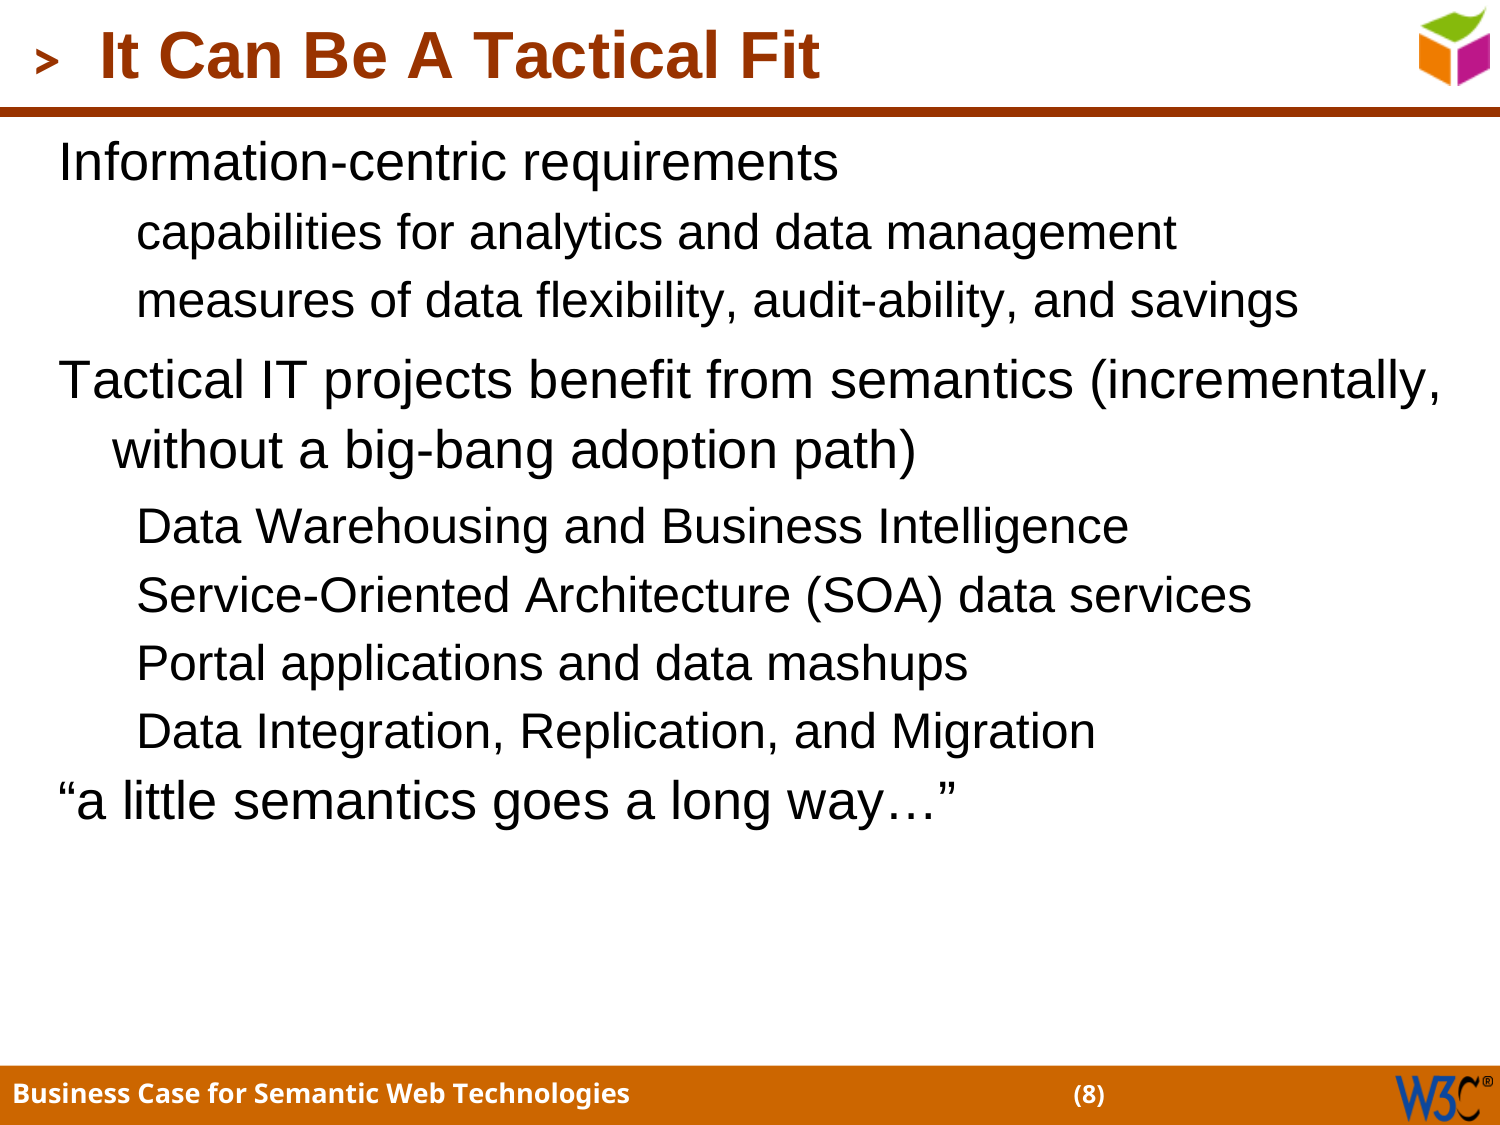

# It Can Be A Tactical Fit
Information-centric requirements
capabilities for analytics and data management
measures of data flexibility, audit-ability, and savings
Tactical IT projects benefit from semantics (incrementally, without a big-bang adoption path)‏
Data Warehousing and Business Intelligence
Service-Oriented Architecture (SOA) data services
Portal applications and data mashups
Data Integration, Replication, and Migration
“a little semantics goes a long way…”